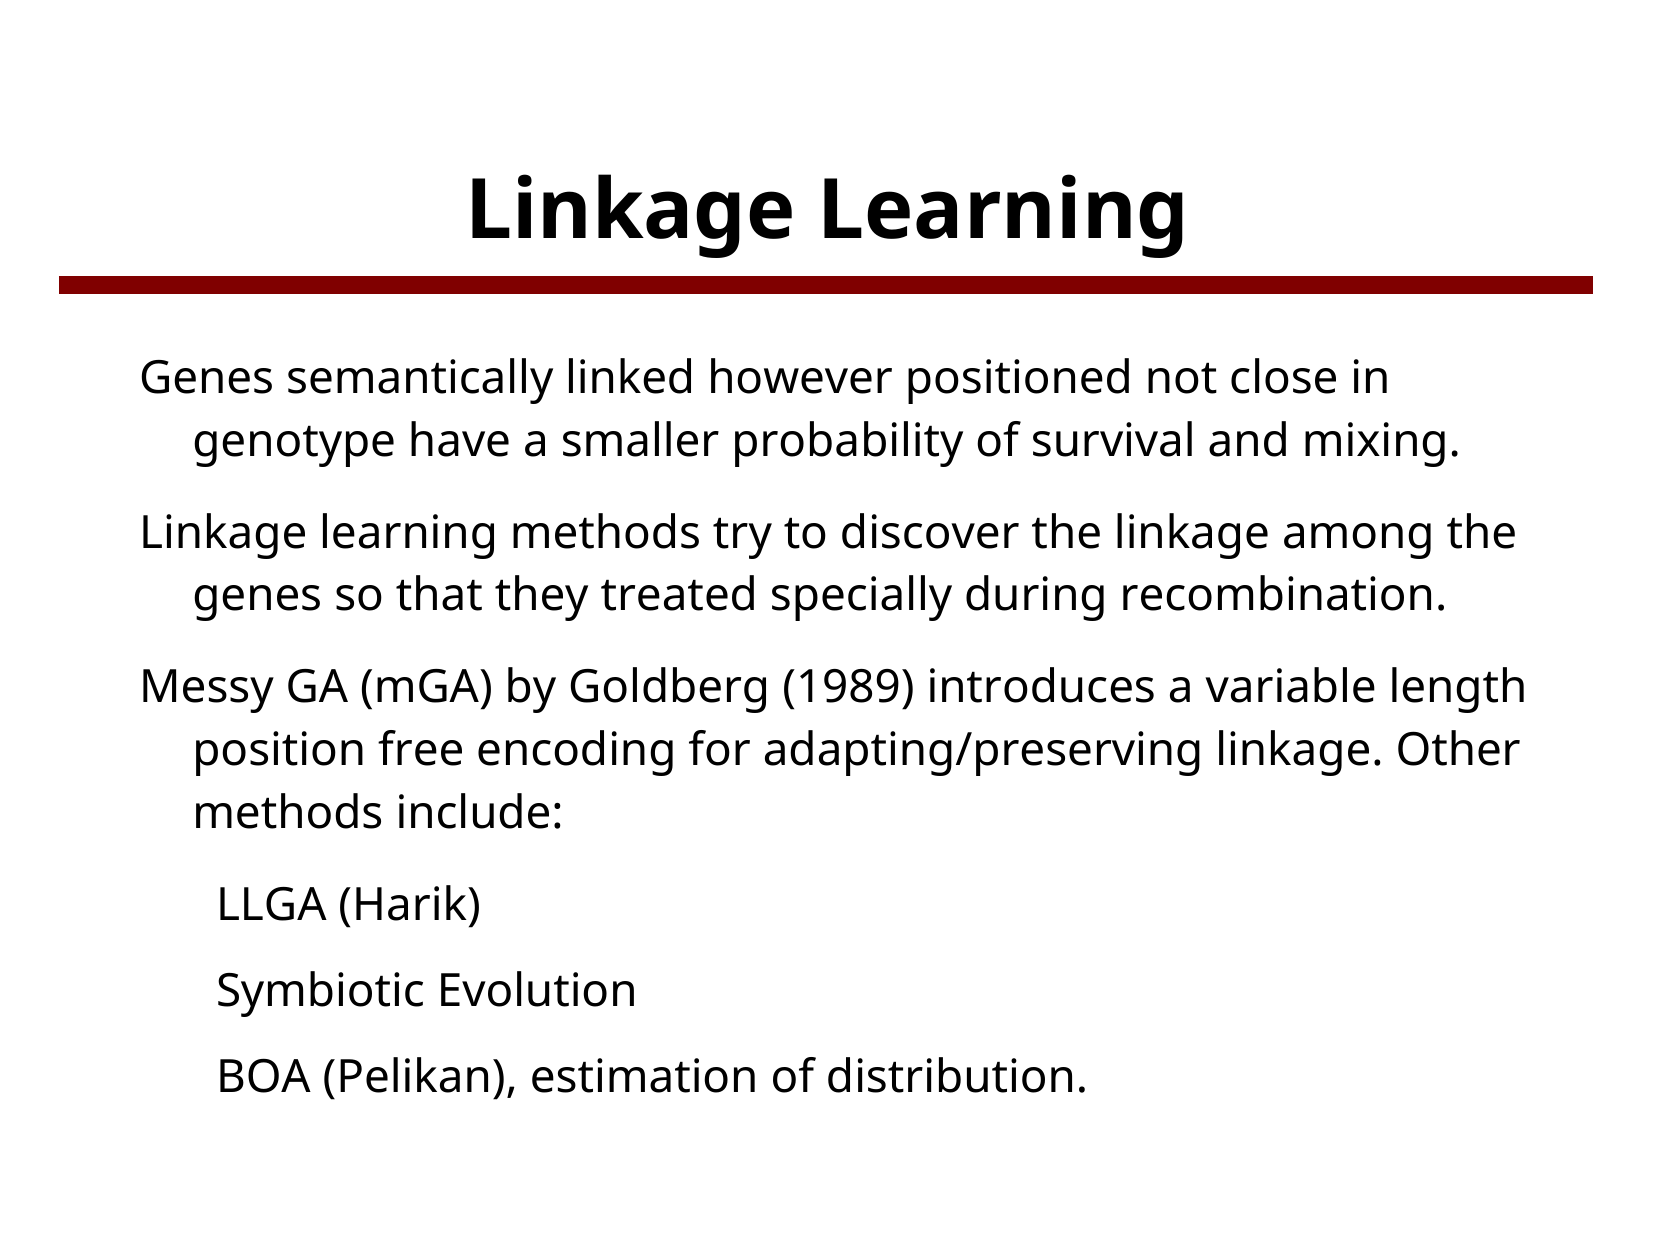

# Linkage Learning
Genes semantically linked however positioned not close in genotype have a smaller probability of survival and mixing.
Linkage learning methods try to discover the linkage among the genes so that they treated specially during recombination.
Messy GA (mGA) by Goldberg (1989) introduces a variable length position free encoding for adapting/preserving linkage. Other methods include:
LLGA (Harik)
Symbiotic Evolution
BOA (Pelikan), estimation of distribution.